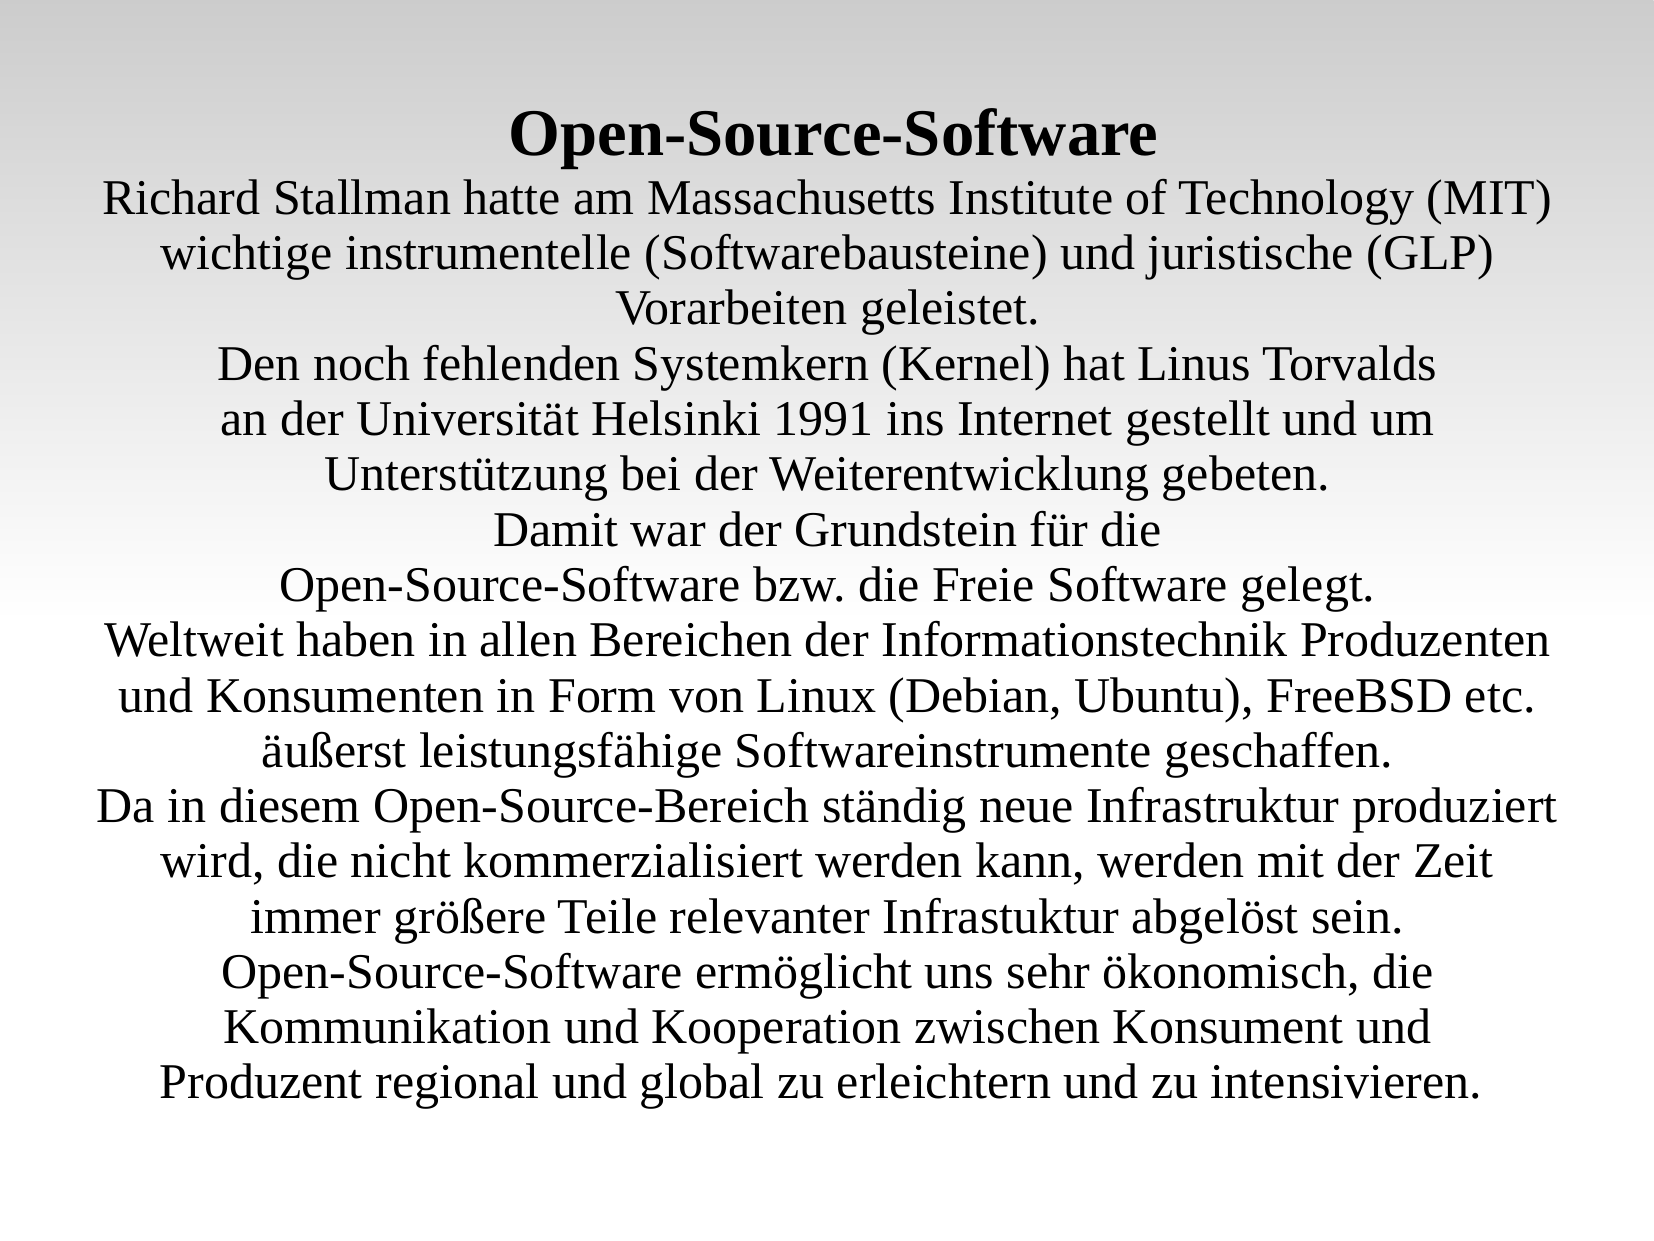

Open-Source-Software
Richard Stallman hatte am Massachusetts Institute of Technology (MIT)
wichtige instrumentelle (Softwarebausteine) und juristische (GLP)
Vorarbeiten geleistet.
Den noch fehlenden Systemkern (Kernel) hat Linus Torvalds
an der Universität Helsinki 1991 ins Internet gestellt und um
Unterstützung bei der Weiterentwicklung gebeten.
Damit war der Grundstein für die
Open-Source-Software bzw. die Freie Software gelegt.
Weltweit haben in allen Bereichen der Informationstechnik Produzenten
und Konsumenten in Form von Linux (Debian, Ubuntu), FreeBSD etc.
äußerst leistungsfähige Softwareinstrumente geschaffen.
Da in diesem Open-Source-Bereich ständig neue Infrastruktur produziert
wird, die nicht kommerzialisiert werden kann, werden mit der Zeit
immer größere Teile relevanter Infrastuktur abgelöst sein.
Open-Source-Software ermöglicht uns sehr ökonomisch, die
Kommunikation und Kooperation zwischen Konsument und
Produzent regional und global zu erleichtern und zu intensivieren.